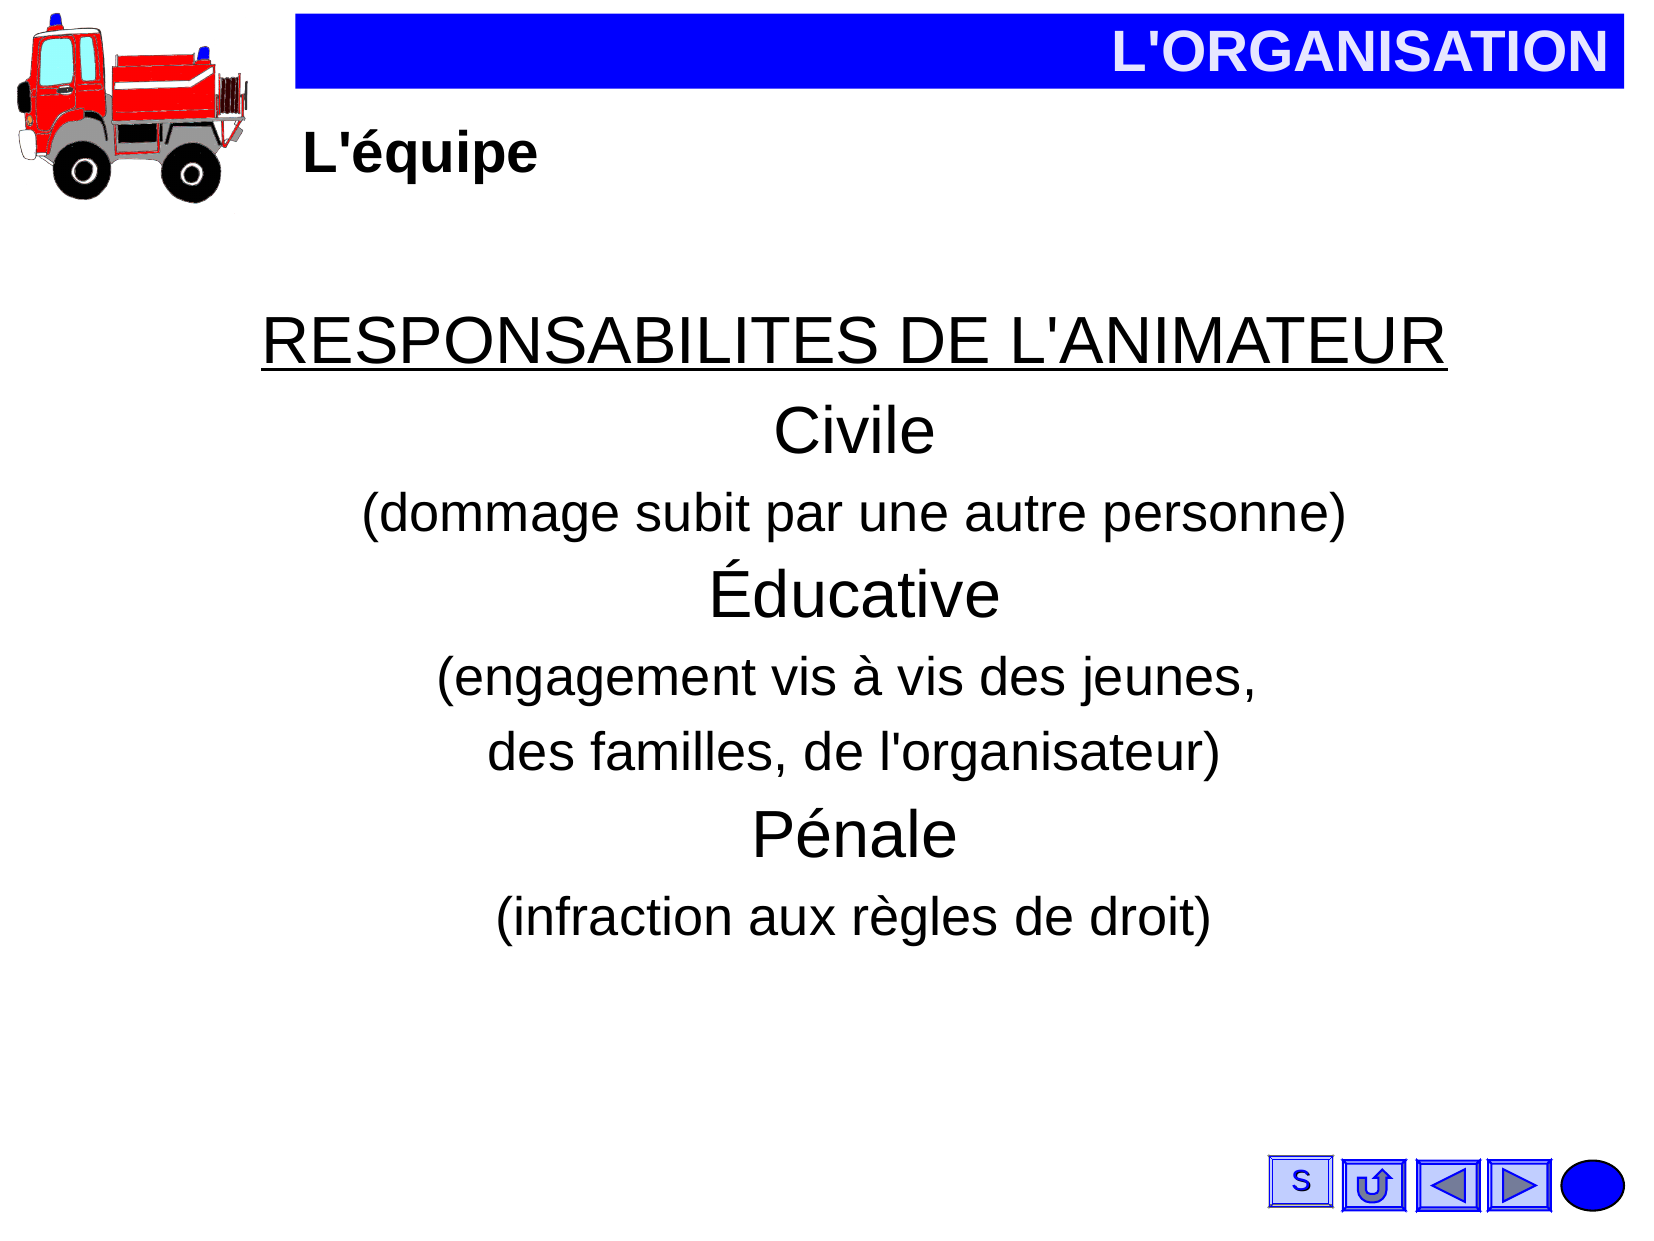

L'ORGANISATION
L'équipe
# RESPONSABILITES DE L'ANIMATEUR
Civile
(dommage subit par une autre personne)
Éducative
(engagement vis à vis des jeunes,
des familles, de l'organisateur)
Pénale
(infraction aux règles de droit)